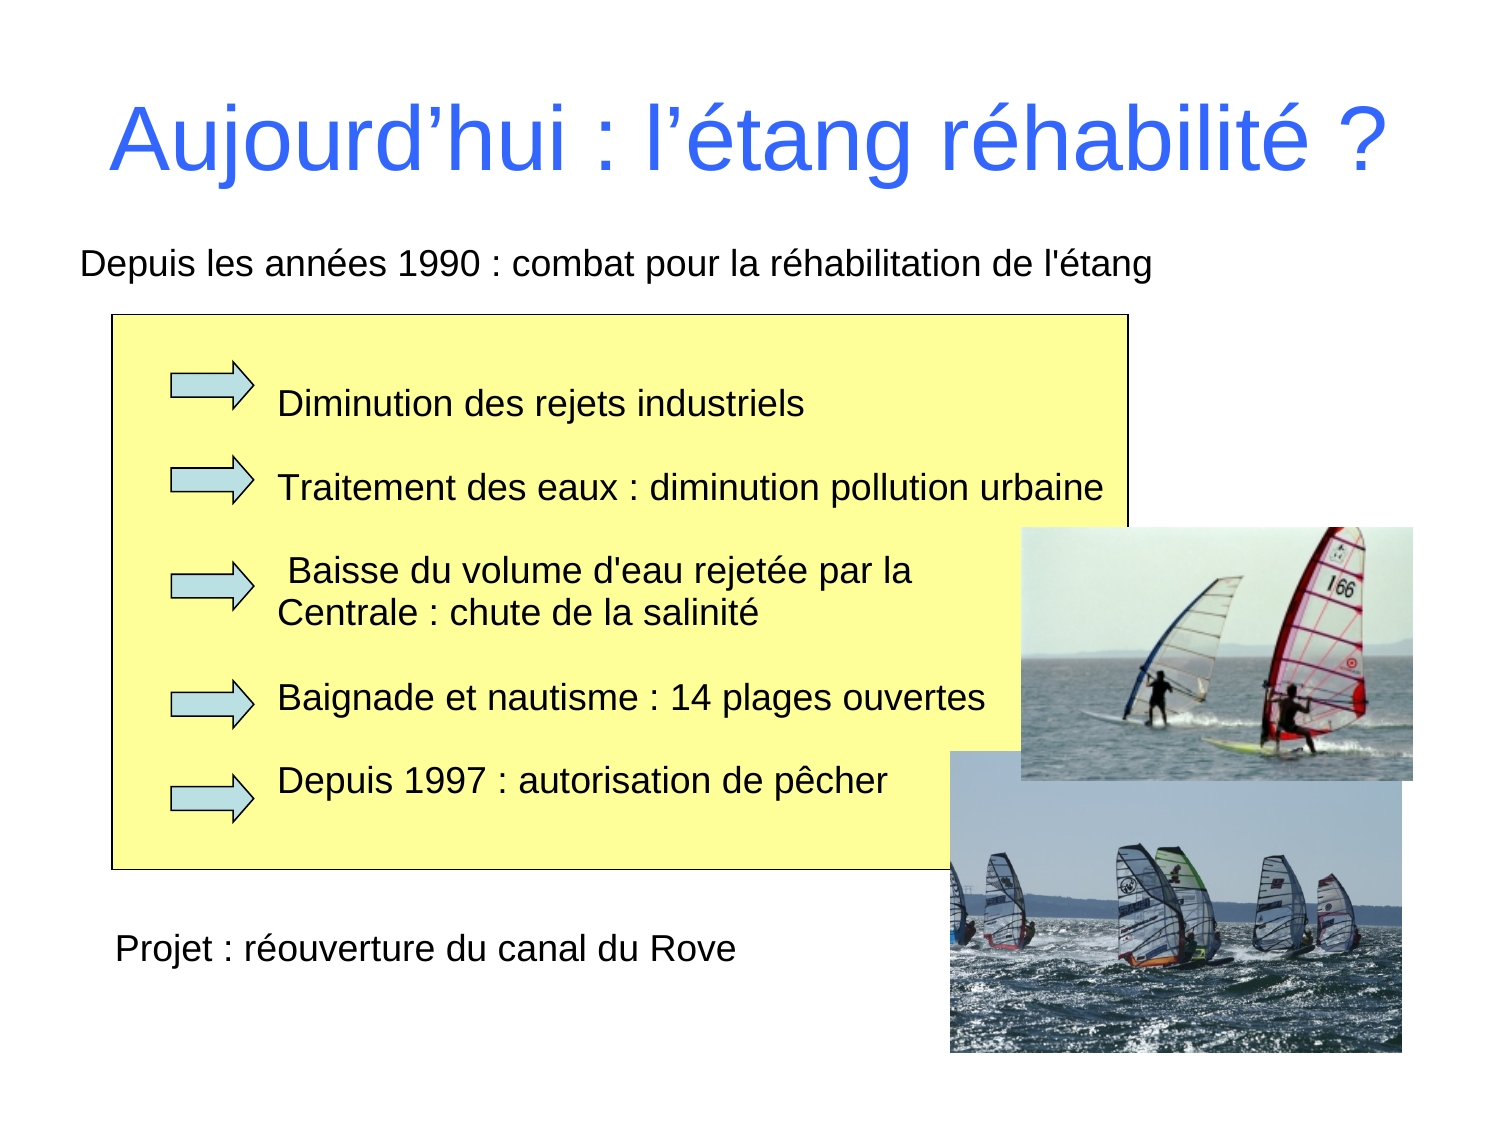

# Aujourd’hui : l’étang réhabilité ?
Depuis les années 1990 : combat pour la réhabilitation de l'étang
	Diminution des rejets industriels
	Traitement des eaux : diminution pollution urbaine
	 Baisse du volume d'eau rejetée par la
	Centrale : chute de la salinité
	Baignade et nautisme : 14 plages ouvertes
	Depuis 1997 : autorisation de pêcher
Projet : réouverture du canal du Rove